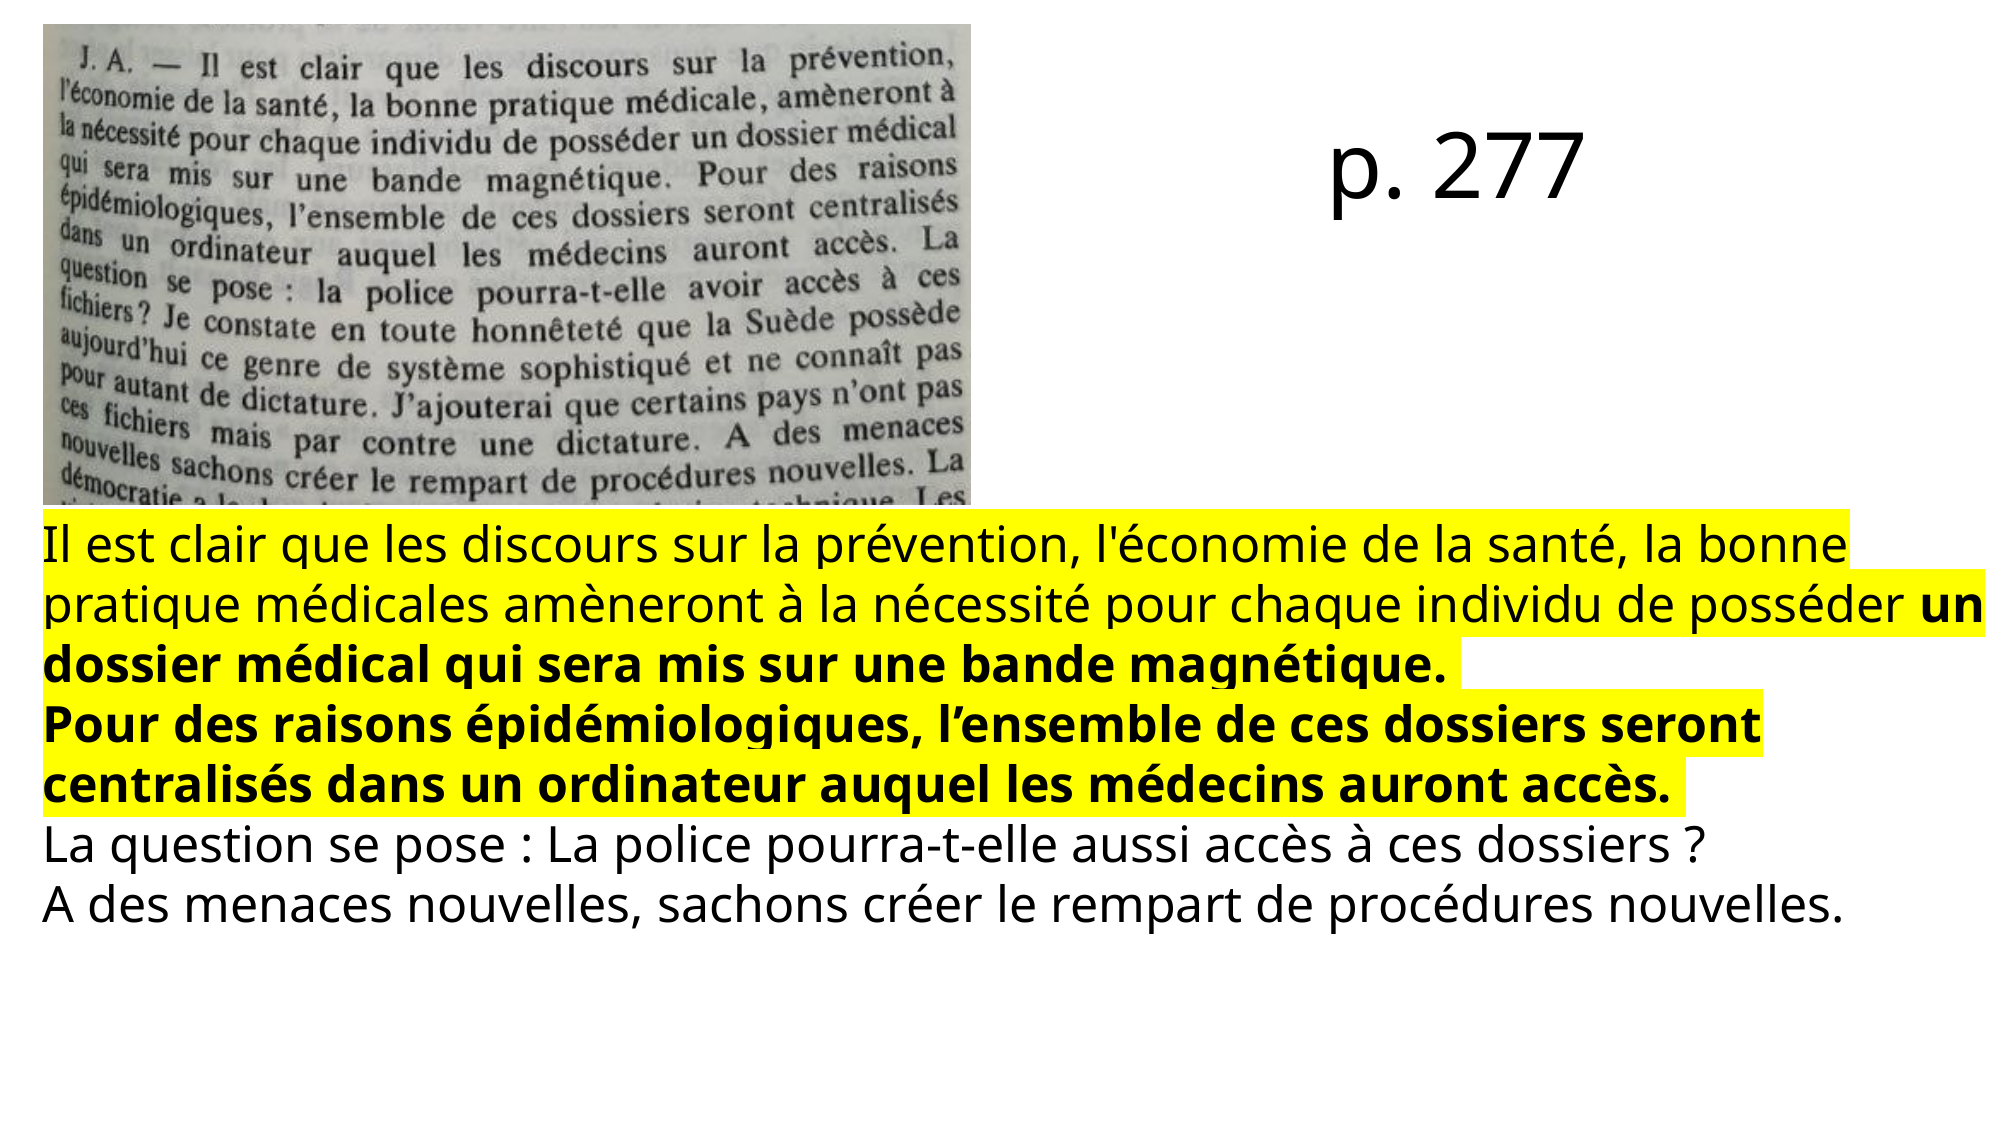

# p. 277
Il est clair que les discours sur la prévention, l'économie de la santé, la bonne pratique médicales amèneront à la nécessité pour chaque individu de posséder un dossier médical qui sera mis sur une bande magnétique.
Pour des raisons épidémiologiques, l’ensemble de ces dossiers seront centralisés dans un ordinateur auquel les médecins auront accès.
La question se pose : La police pourra-t-elle aussi accès à ces dossiers ?
A des menaces nouvelles, sachons créer le rempart de procédures nouvelles.